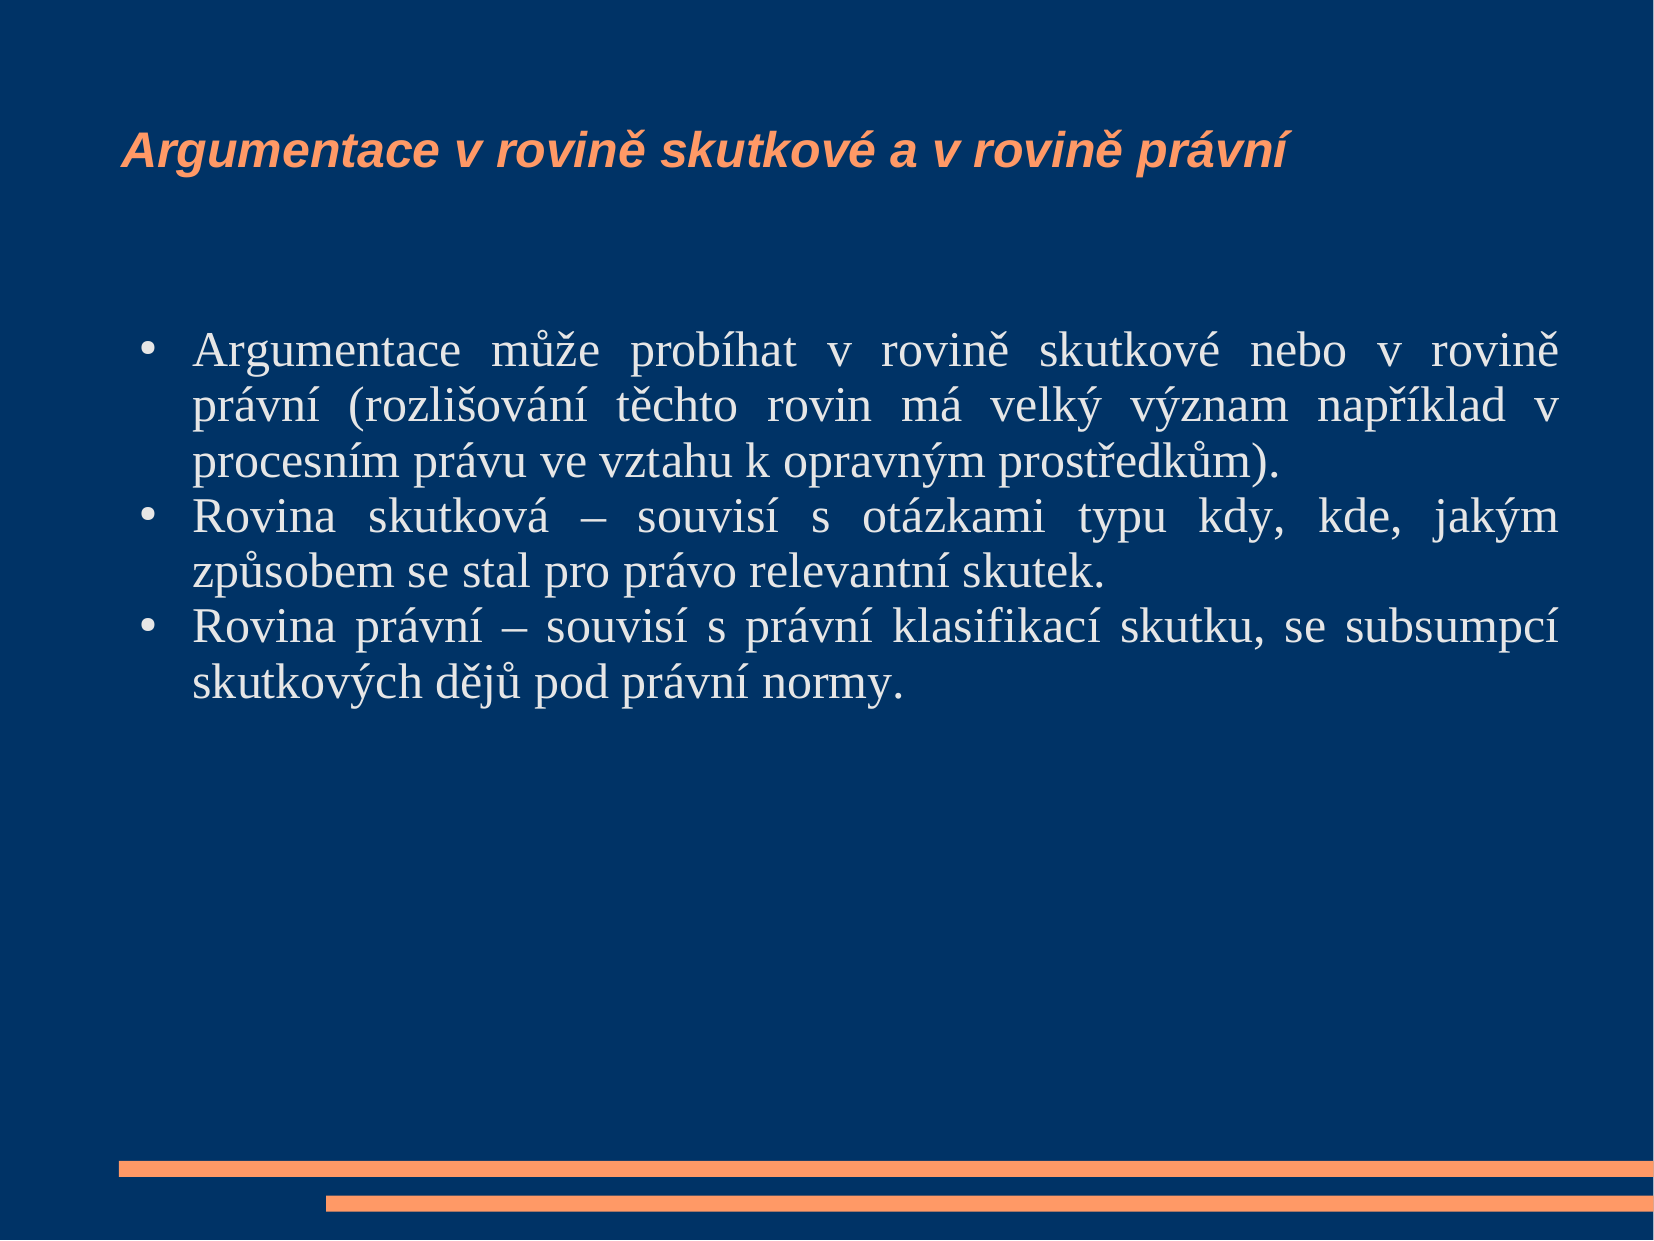

# Argumentace v rovině skutkové a v rovině právní
Argumentace může probíhat v rovině skutkové nebo v rovině právní (rozlišování těchto rovin má velký význam například v procesním právu ve vztahu k opravným prostředkům).
Rovina skutková – souvisí s otázkami typu kdy, kde, jakým způsobem se stal pro právo relevantní skutek.
Rovina právní – souvisí s právní klasifikací skutku, se subsumpcí skutkových dějů pod právní normy.